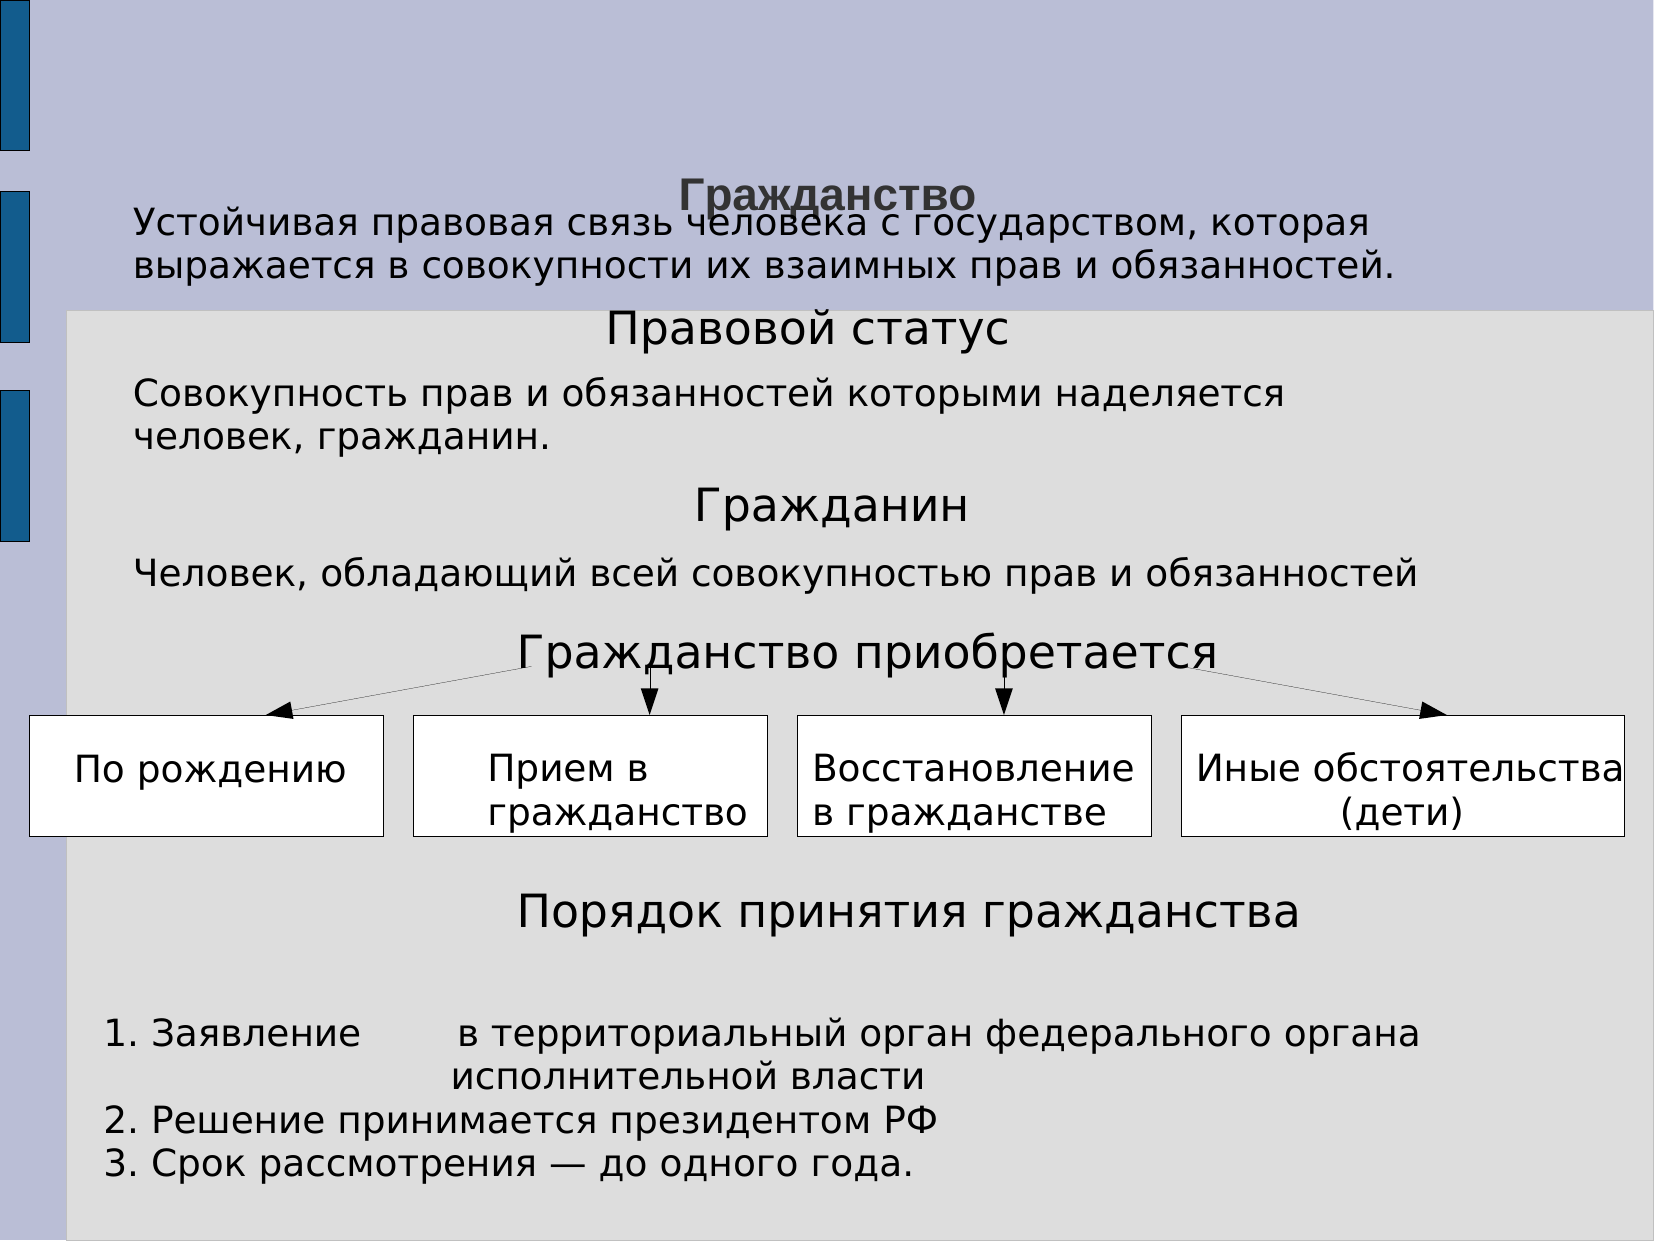

# Гражданство
Устойчивая правовая связь человека с государством, которая выражается в совокупности их взаимных прав и обязанностей.
Правовой статус
Совокупность прав и обязанностей которыми наделяется человек, гражданин.
Гражданин
Человек, обладающий всей совокупностью прав и обязанностей
Гражданство приобретается
Прием в гражданство
Восстановление в гражданстве
Иные обстоятельства
 (дети)
По рождению
Порядок принятия гражданства
1. Заявление в территориальный орган федерального органа исполнительной власти
2. Решение принимается президентом РФ
3. Срок рассмотрения — до одного года.